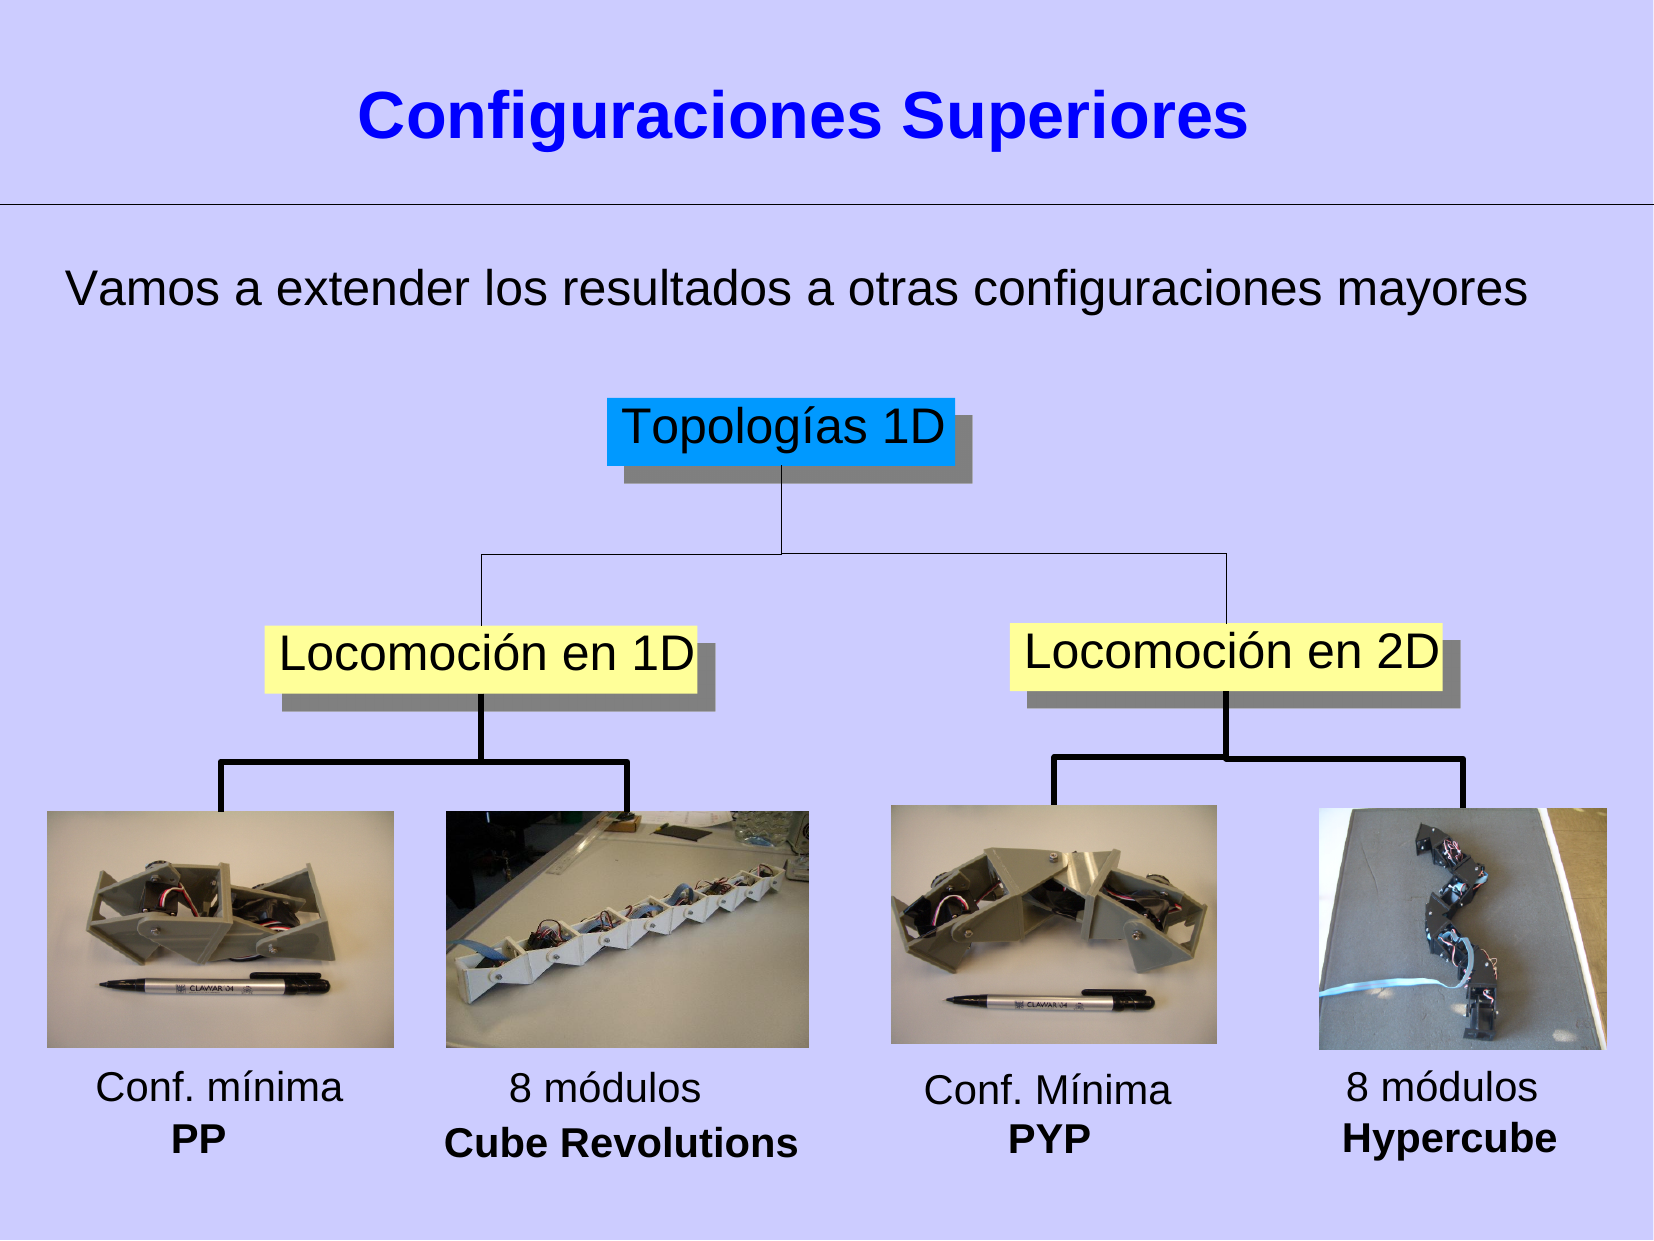

# Configuraciones Superiores
 Vamos a extender los resultados a otras configuraciones mayores
 Topologías 1D
 Locomoción en 2D
 Locomoción en 1D
8 módulos
Conf. mínima
8 módulos
Conf. Mínima
Hypercube
PP
PYP
Cube Revolutions